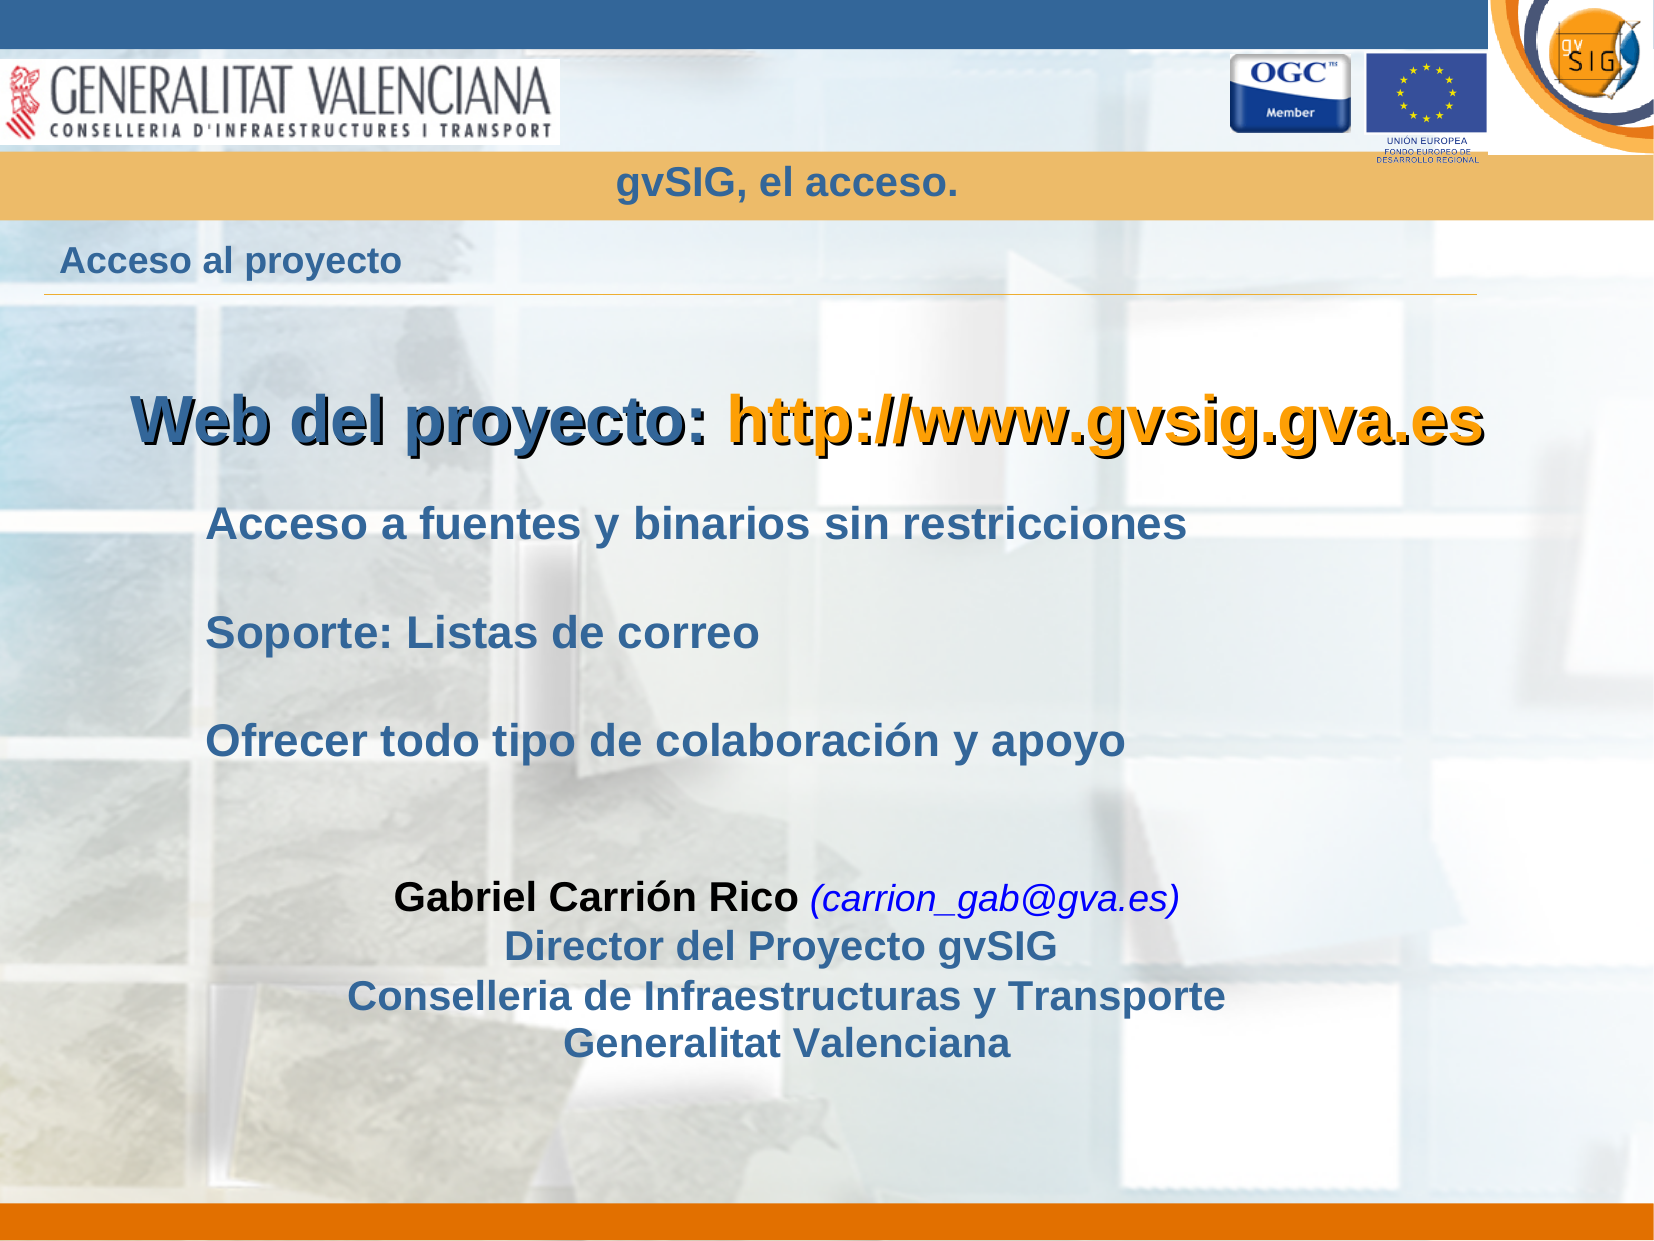

gvSIG, el acceso.
Acceso al proyecto
Web del proyecto: http://www.gvsig.gva.es
 Acceso a fuentes y binarios sin restricciones
 Soporte: Listas de correo
 Ofrecer todo tipo de colaboración y apoyo
Gabriel Carrión Rico (carrion_gab@gva.es)
Director del Proyecto gvSIG
Conselleria de Infraestructuras y Transporte
Generalitat Valenciana